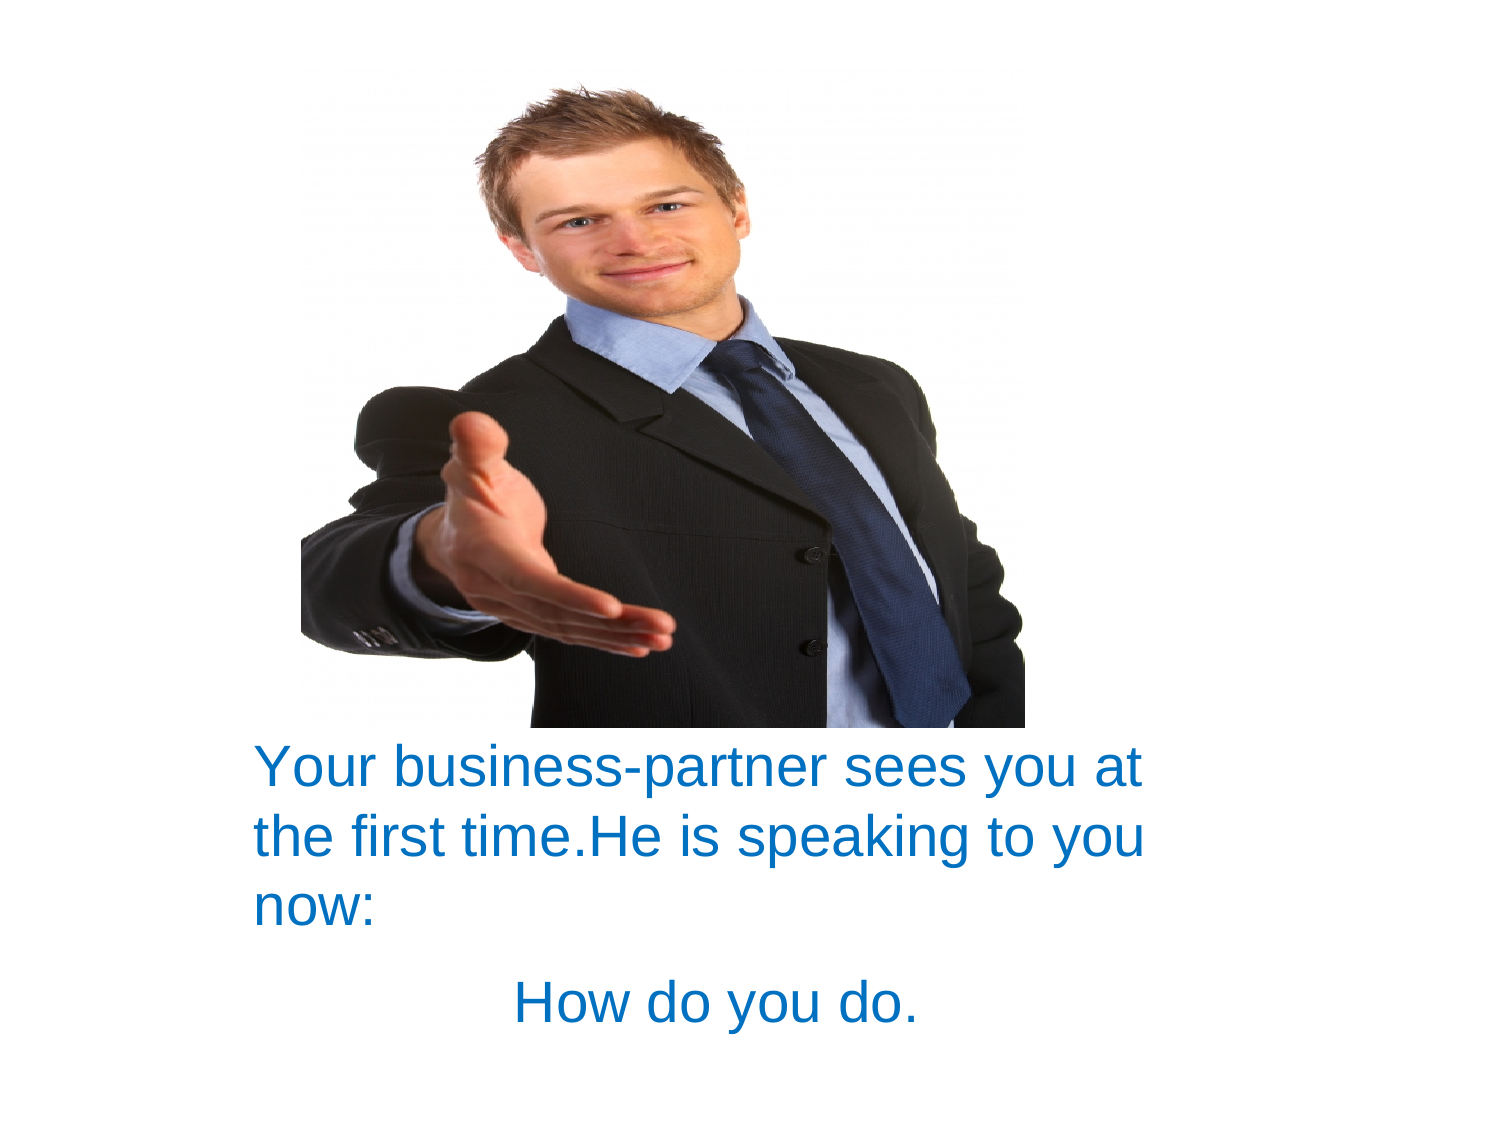

# Your business-partner sees you at the first time.He is speaking to you now:
 How do you do.